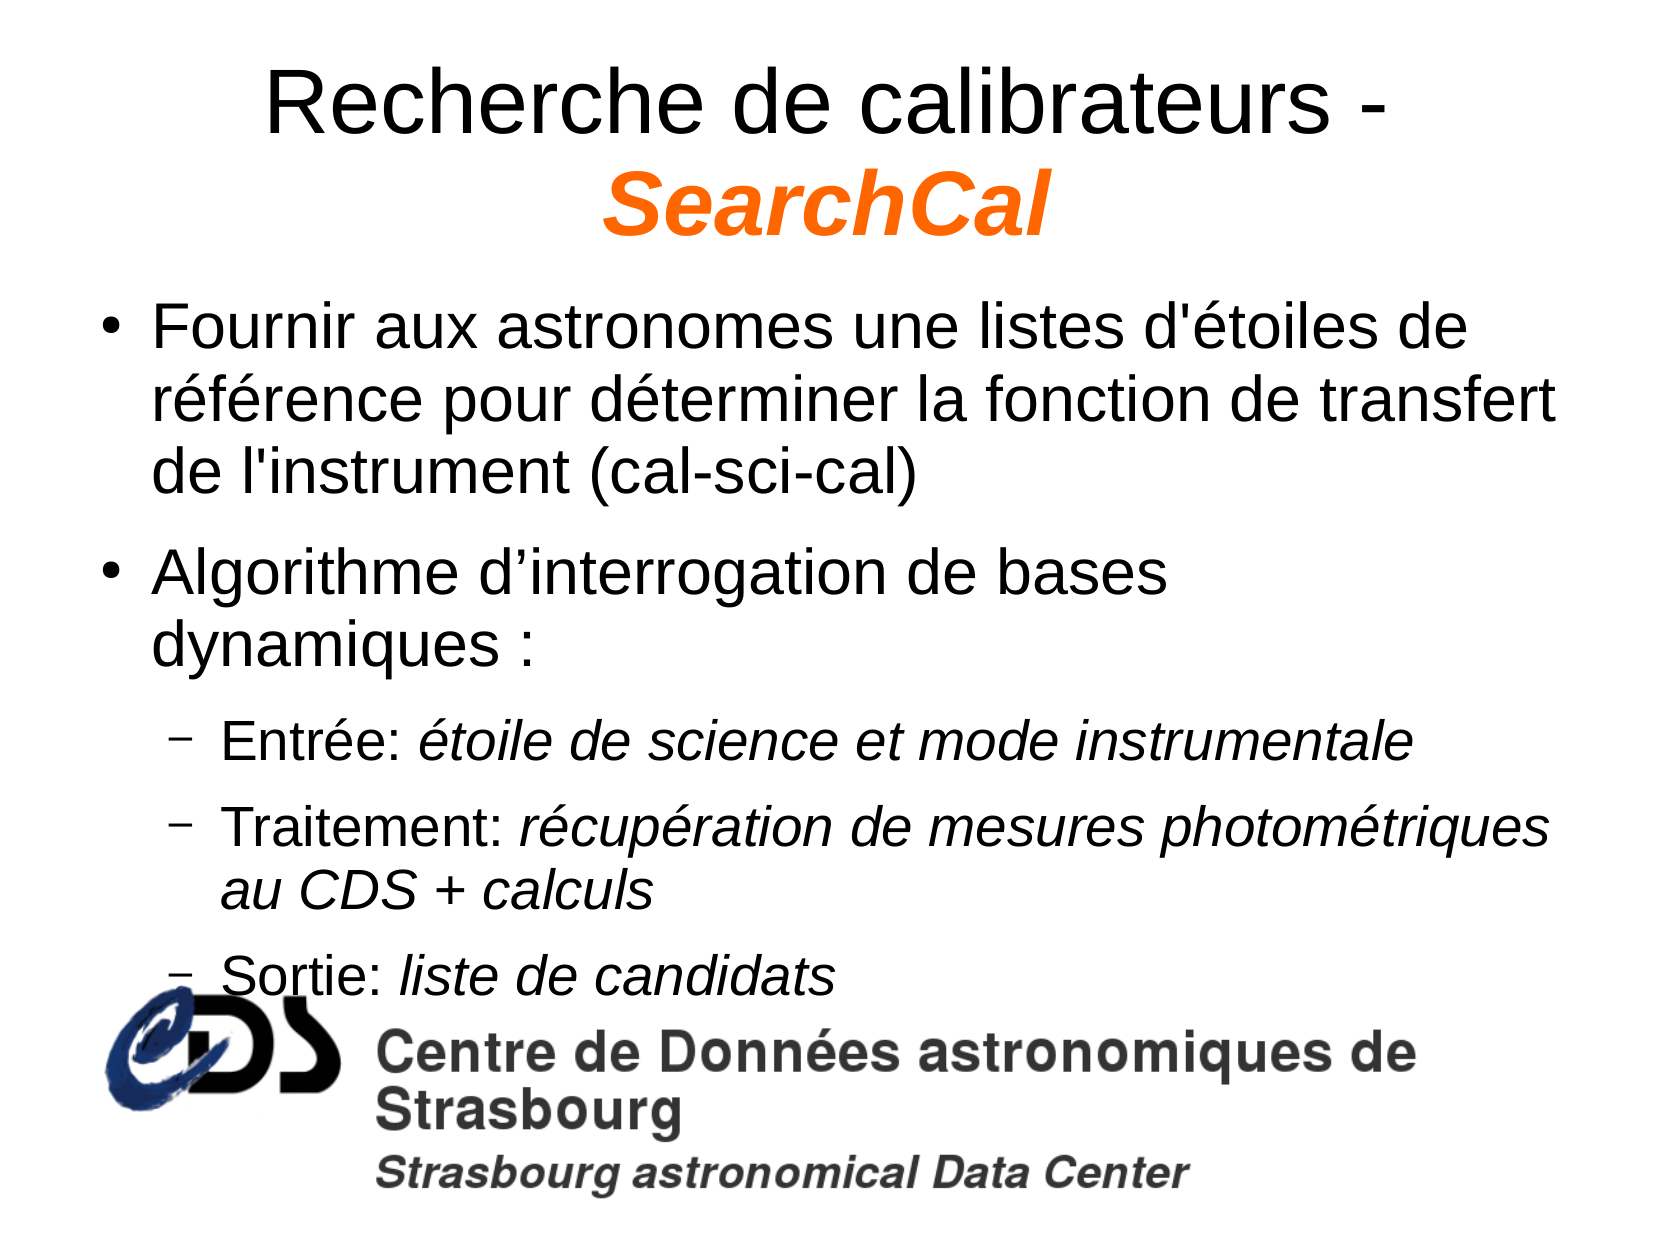

# Recherche de calibrateurs - SearchCal
Fournir aux astronomes une listes d'étoiles de référence pour déterminer la fonction de transfert de l'instrument (cal-sci-cal)
Algorithme d’interrogation de bases dynamiques :
Entrée: étoile de science et mode instrumentale
Traitement: récupération de mesures photométriques au CDS + calculs
Sortie: liste de candidats
20